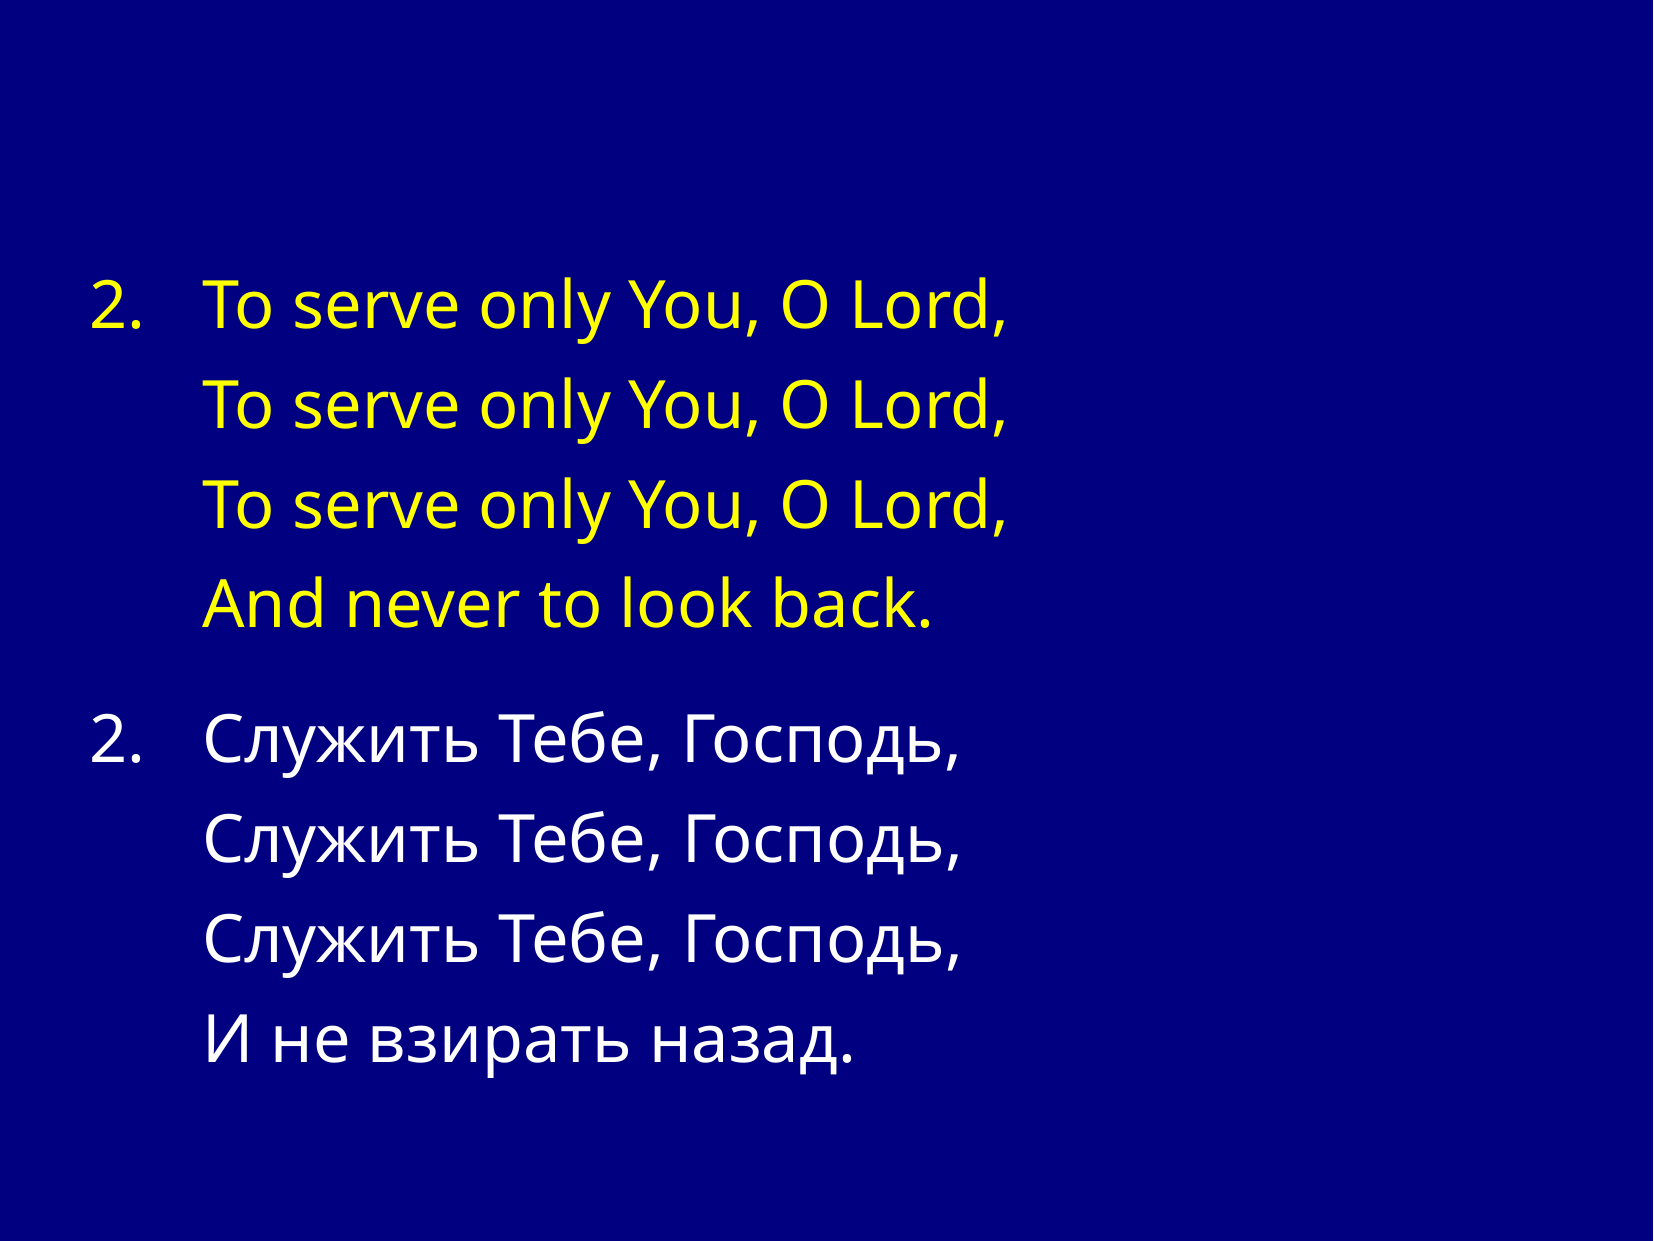

2.	To serve only You, O Lord,
	To serve only You, O Lord,
	To serve only You, O Lord,
	And never to look back.
2.	Служить Тебе, Господь,
	Служить Тебе, Господь,
	Служить Тебе, Господь,
	И не взирать назад.